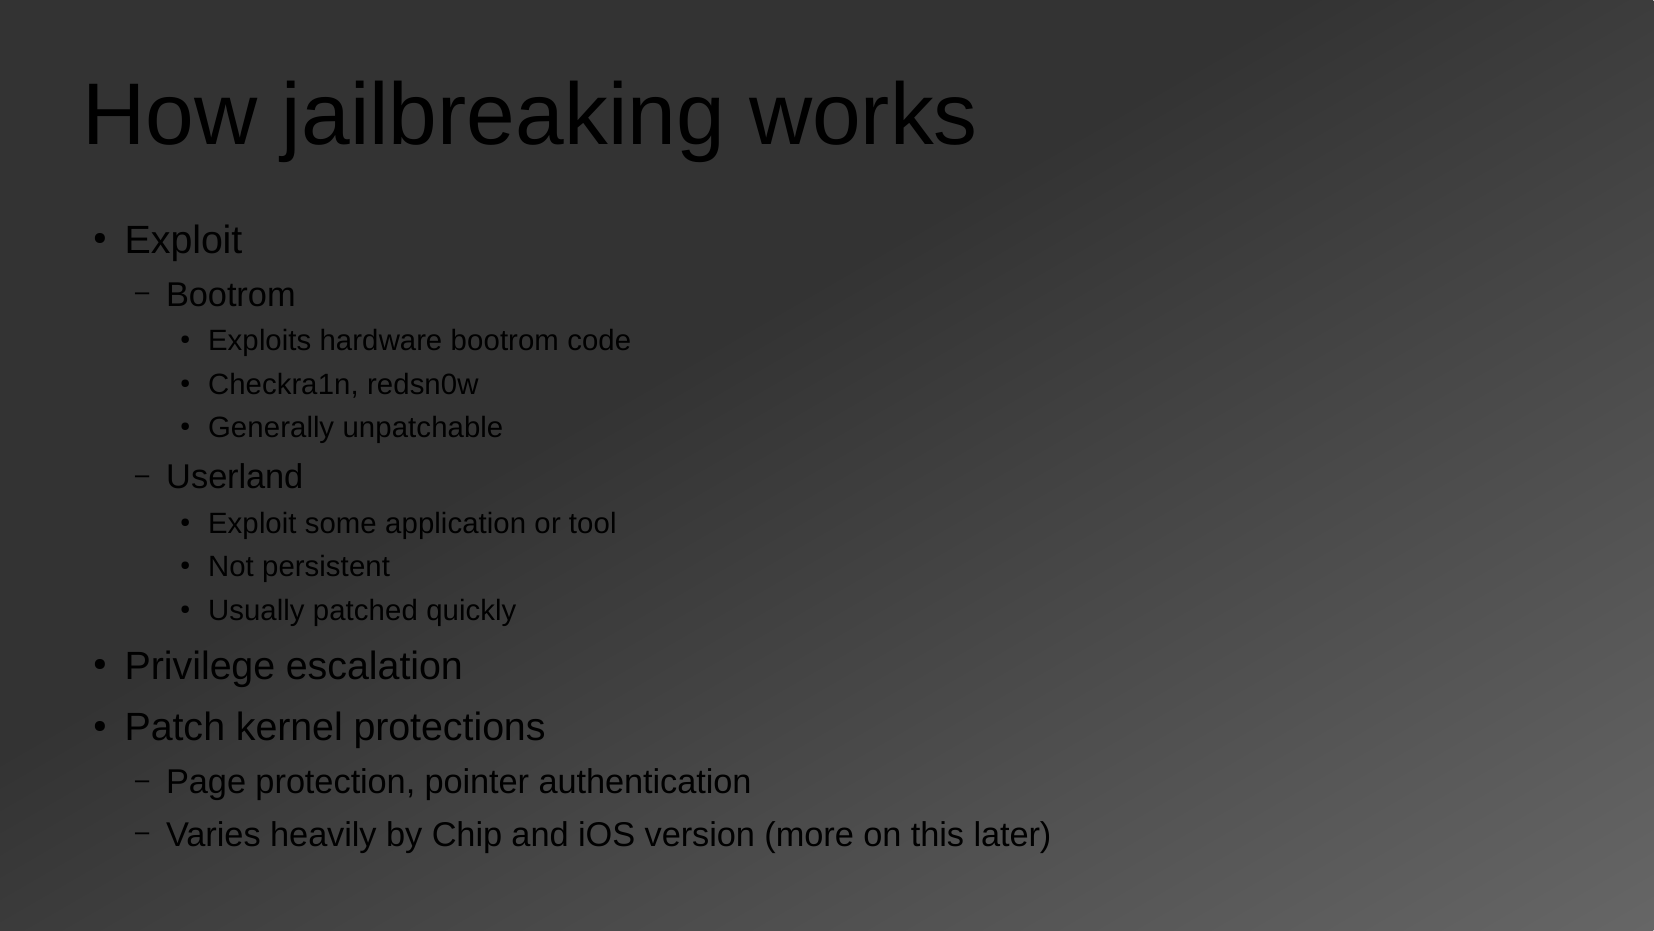

# How jailbreaking works
Exploit
Bootrom
Exploits hardware bootrom code
Checkra1n, redsn0w
Generally unpatchable
Userland
Exploit some application or tool
Not persistent
Usually patched quickly
Privilege escalation
Patch kernel protections
Page protection, pointer authentication
Varies heavily by Chip and iOS version (more on this later)